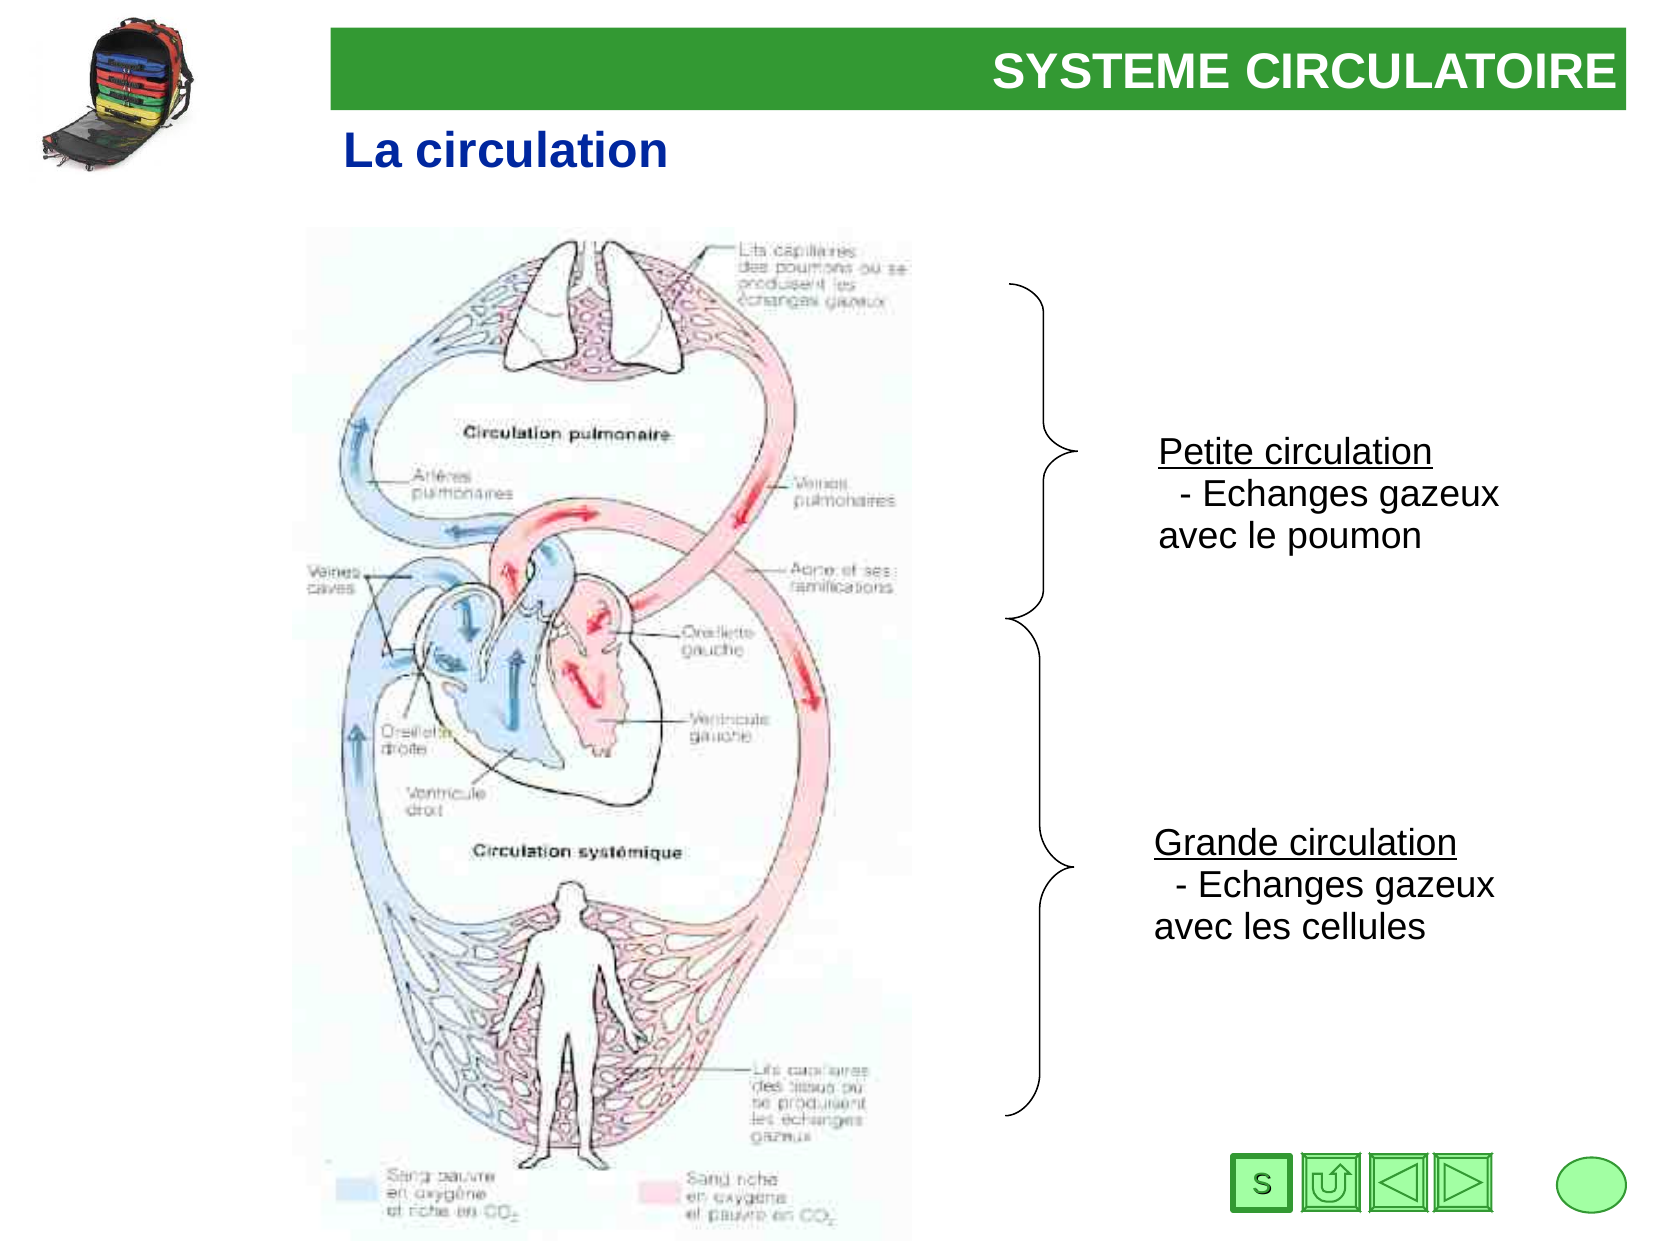

# SYSTEME CIRCULATOIRE
La circulation
Petite circulation
 - Echanges gazeux avec le poumon
Grande circulation
 - Echanges gazeux avec les cellules